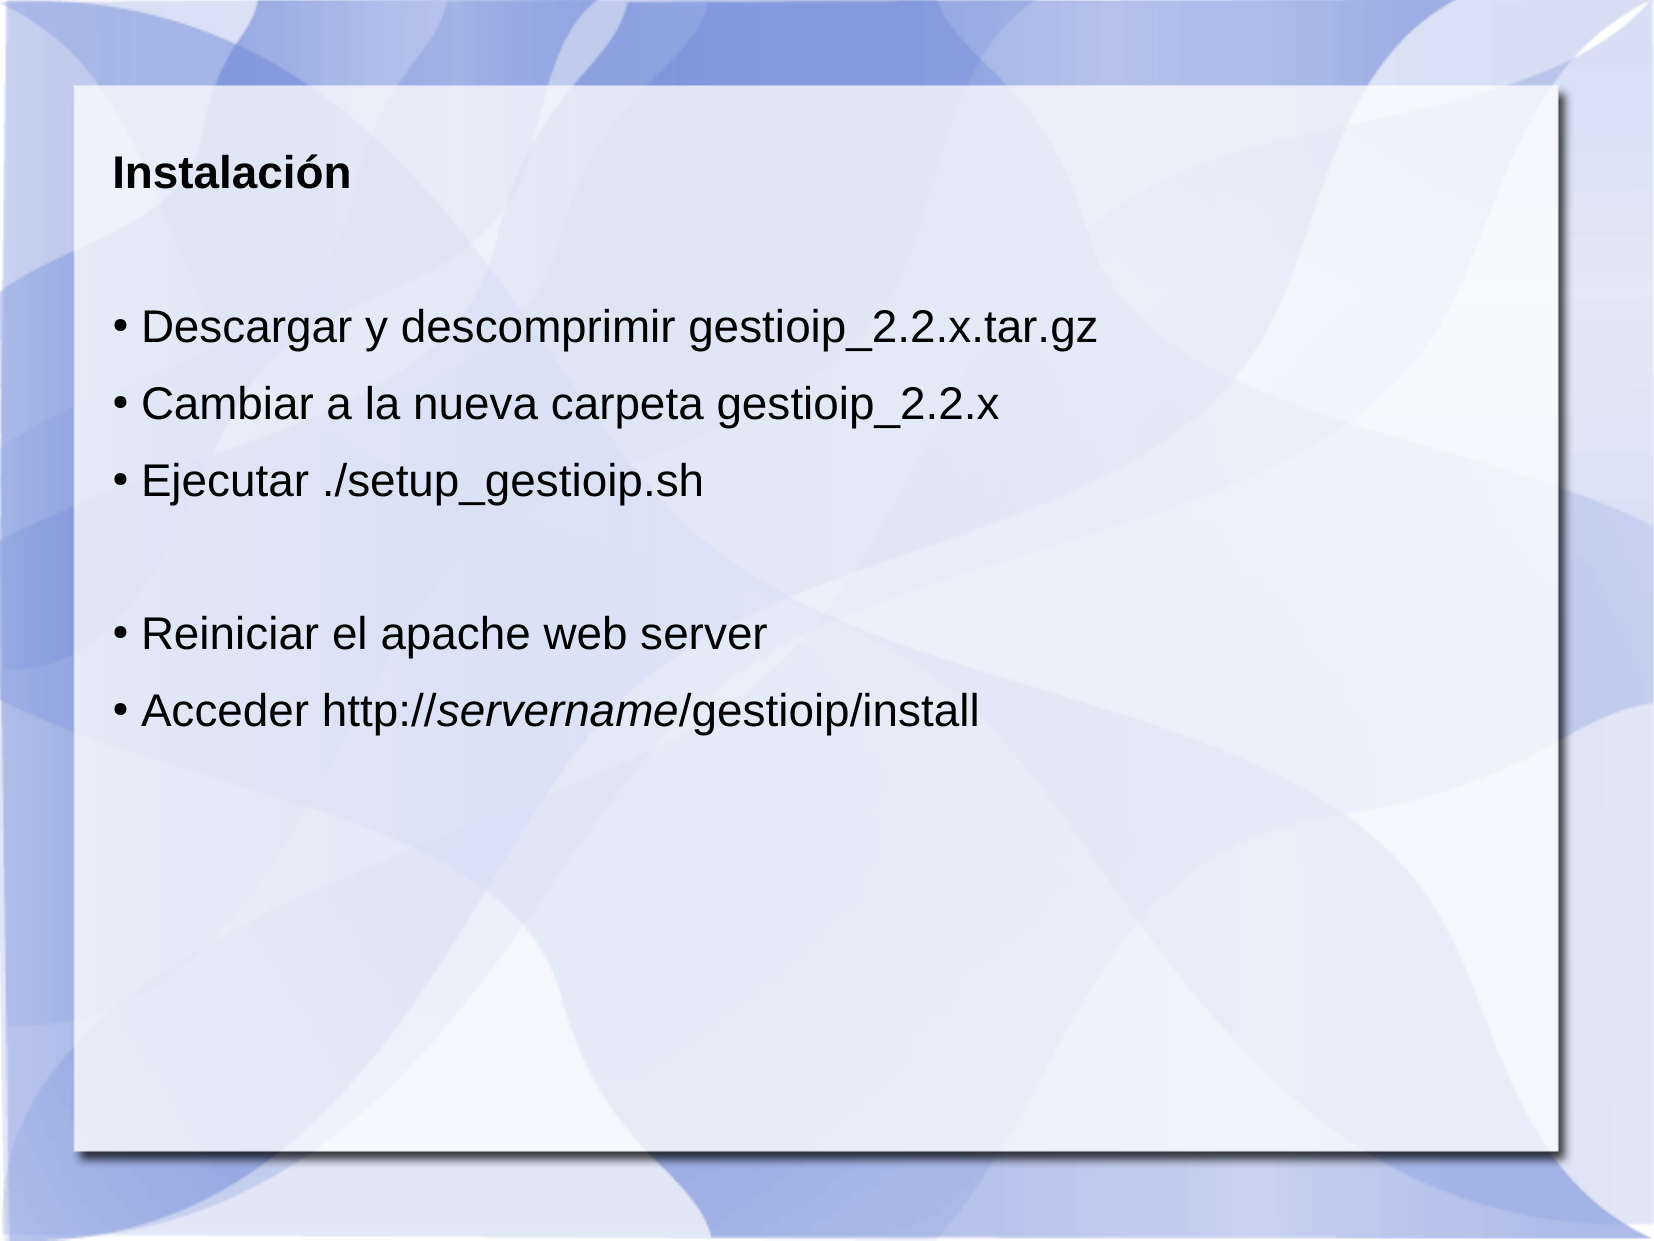

Instalación
 Descargar y descomprimir gestioip_2.2.x.tar.gz
 Cambiar a la nueva carpeta gestioip_2.2.x
 Ejecutar ./setup_gestioip.sh
 Reiniciar el apache web server
 Acceder http://servername/gestioip/install